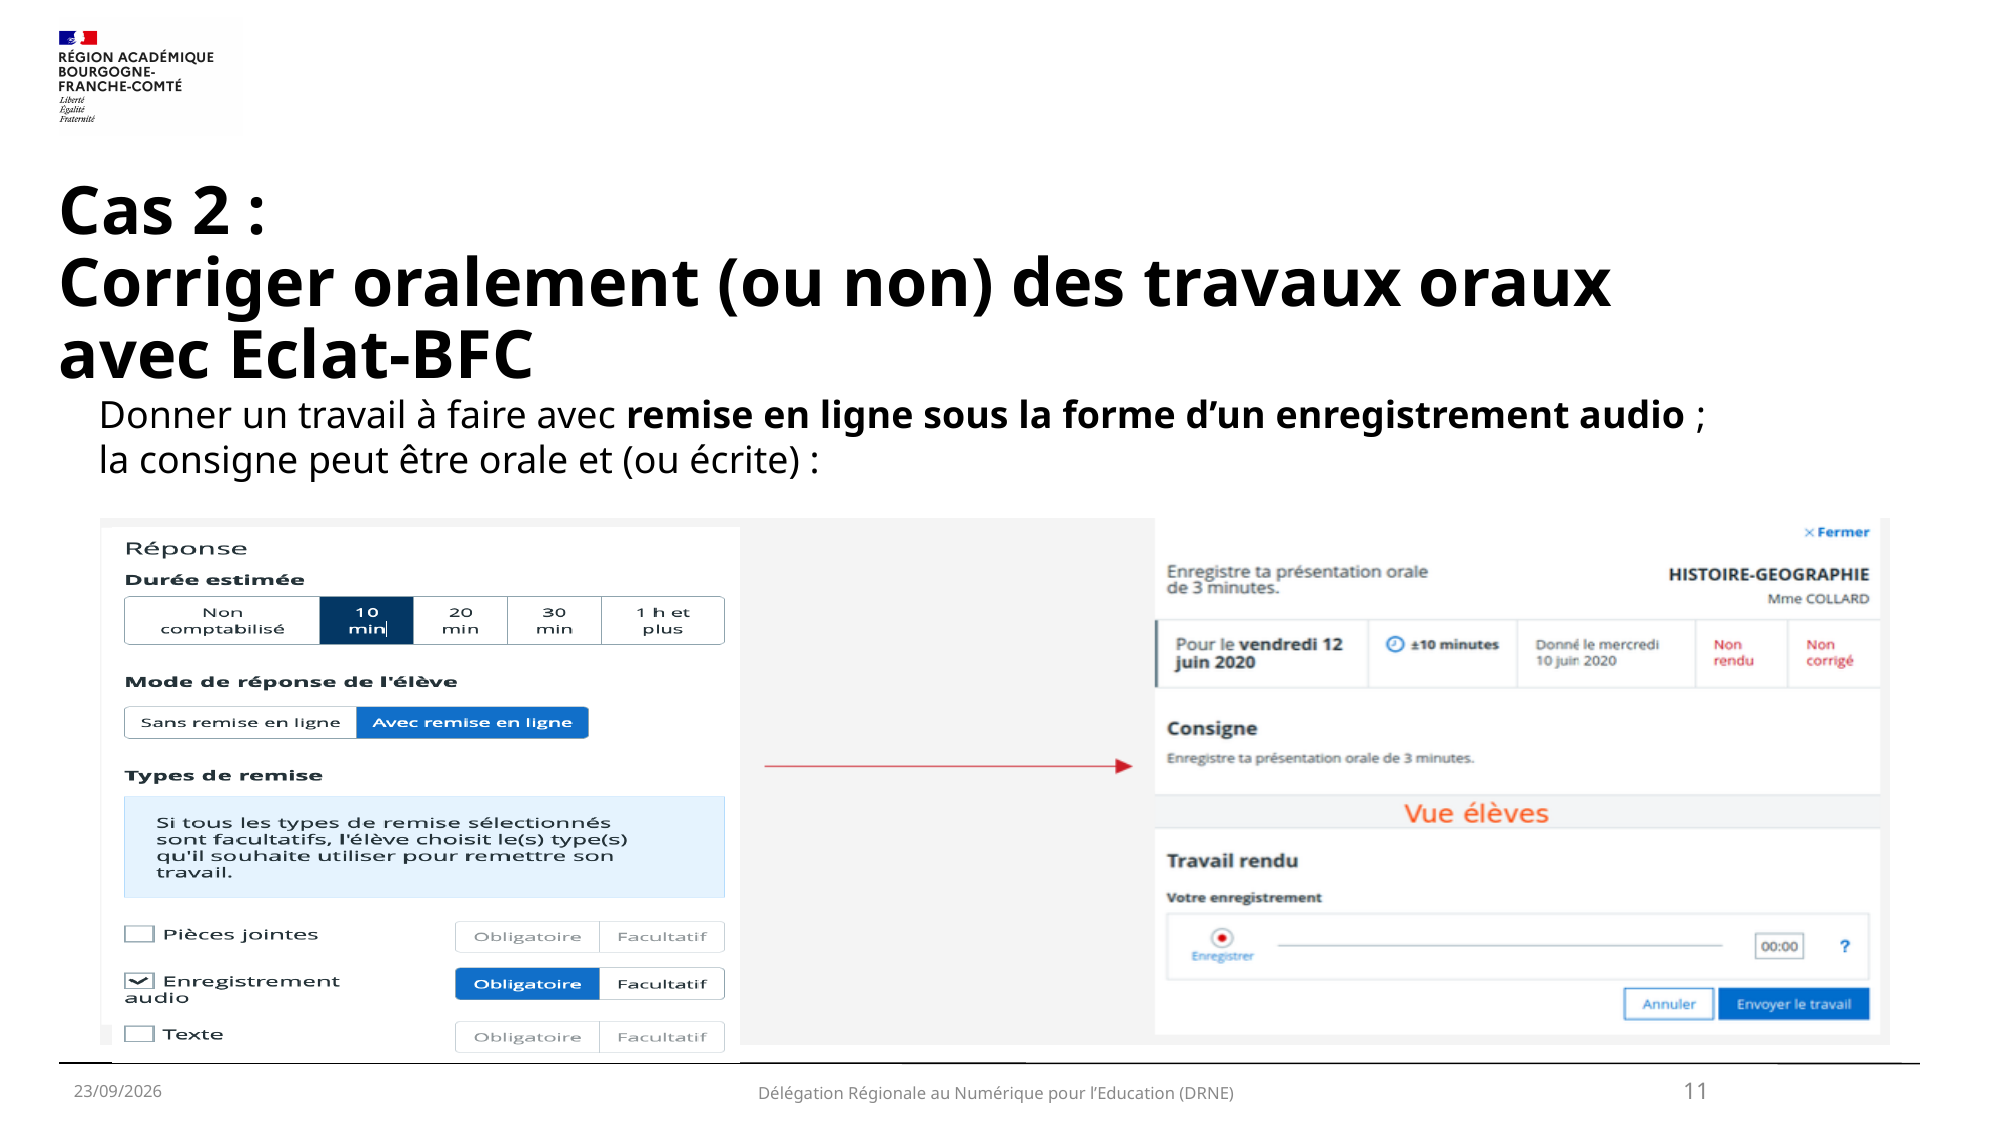

# Cas 2 : Corriger oralement (ou non) des travaux oraux avec Eclat-BFC
Donner un travail à faire avec remise en ligne sous la forme d’un enregistrement audio ;
la consigne peut être orale et (ou écrite) :
Délégation Régionale au Numérique pour l’Education (DRNE)